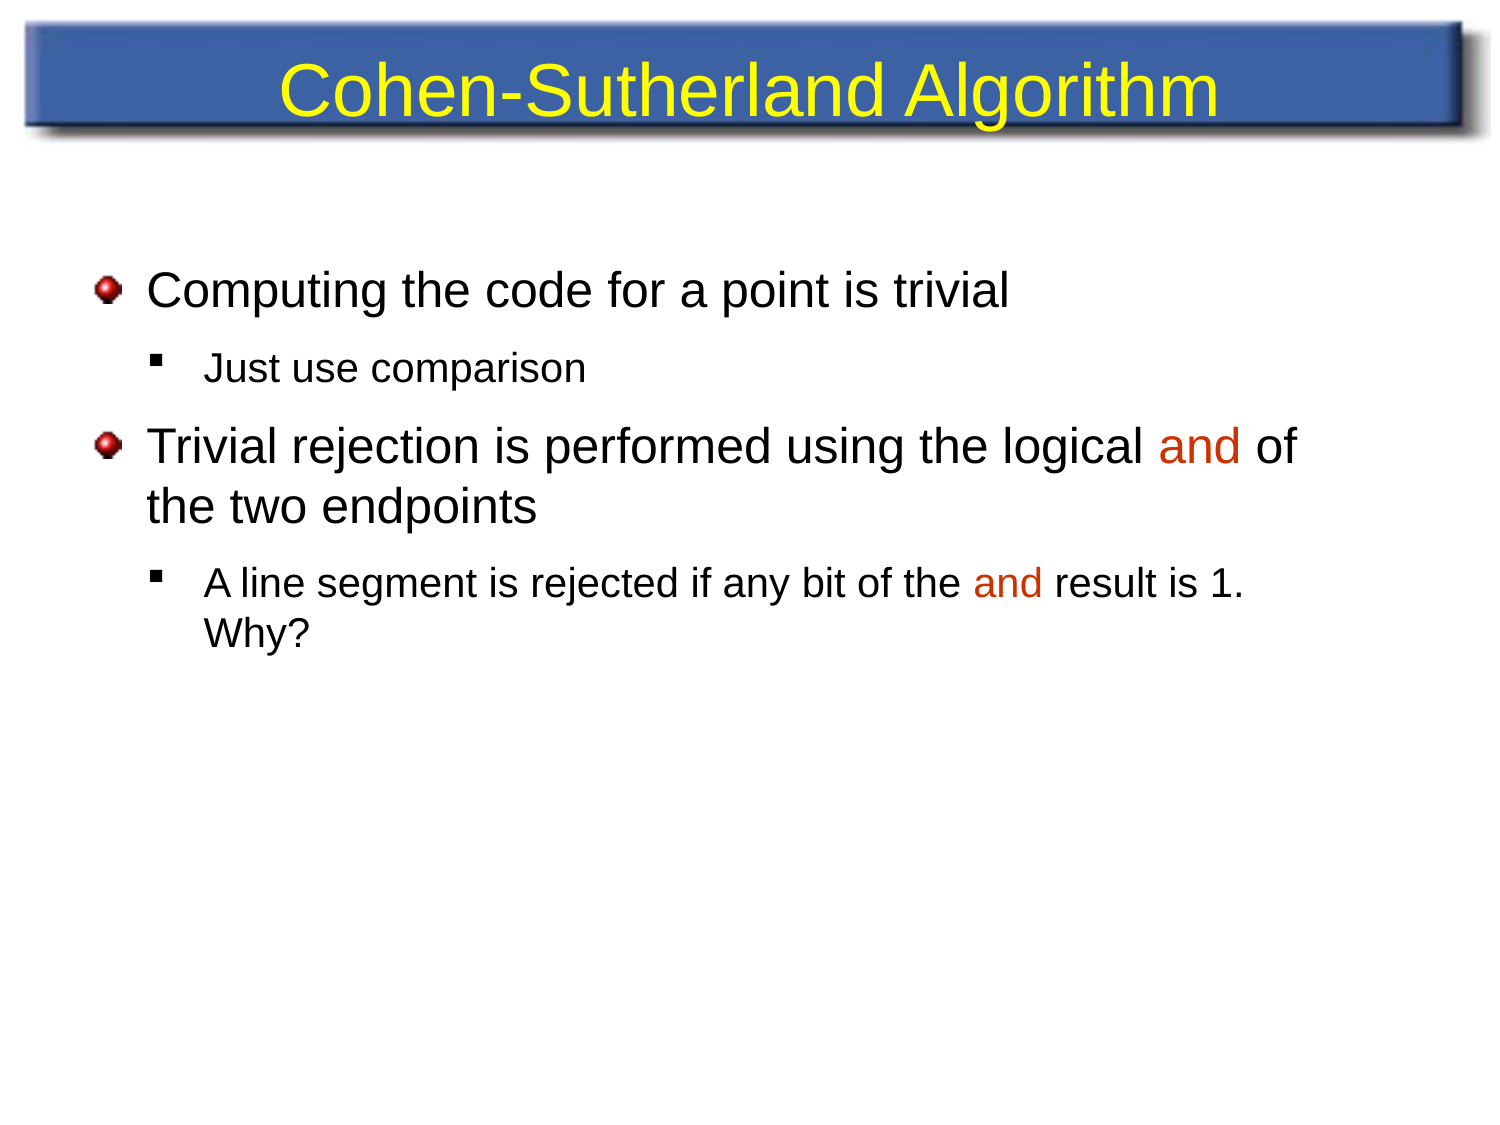

# Cohen-Sutherland Algorithm
Computing the code for a point is trivial
Just use comparison
Trivial rejection is performed using the logical and of the two endpoints
A line segment is rejected if any bit of the and result is 1. Why?